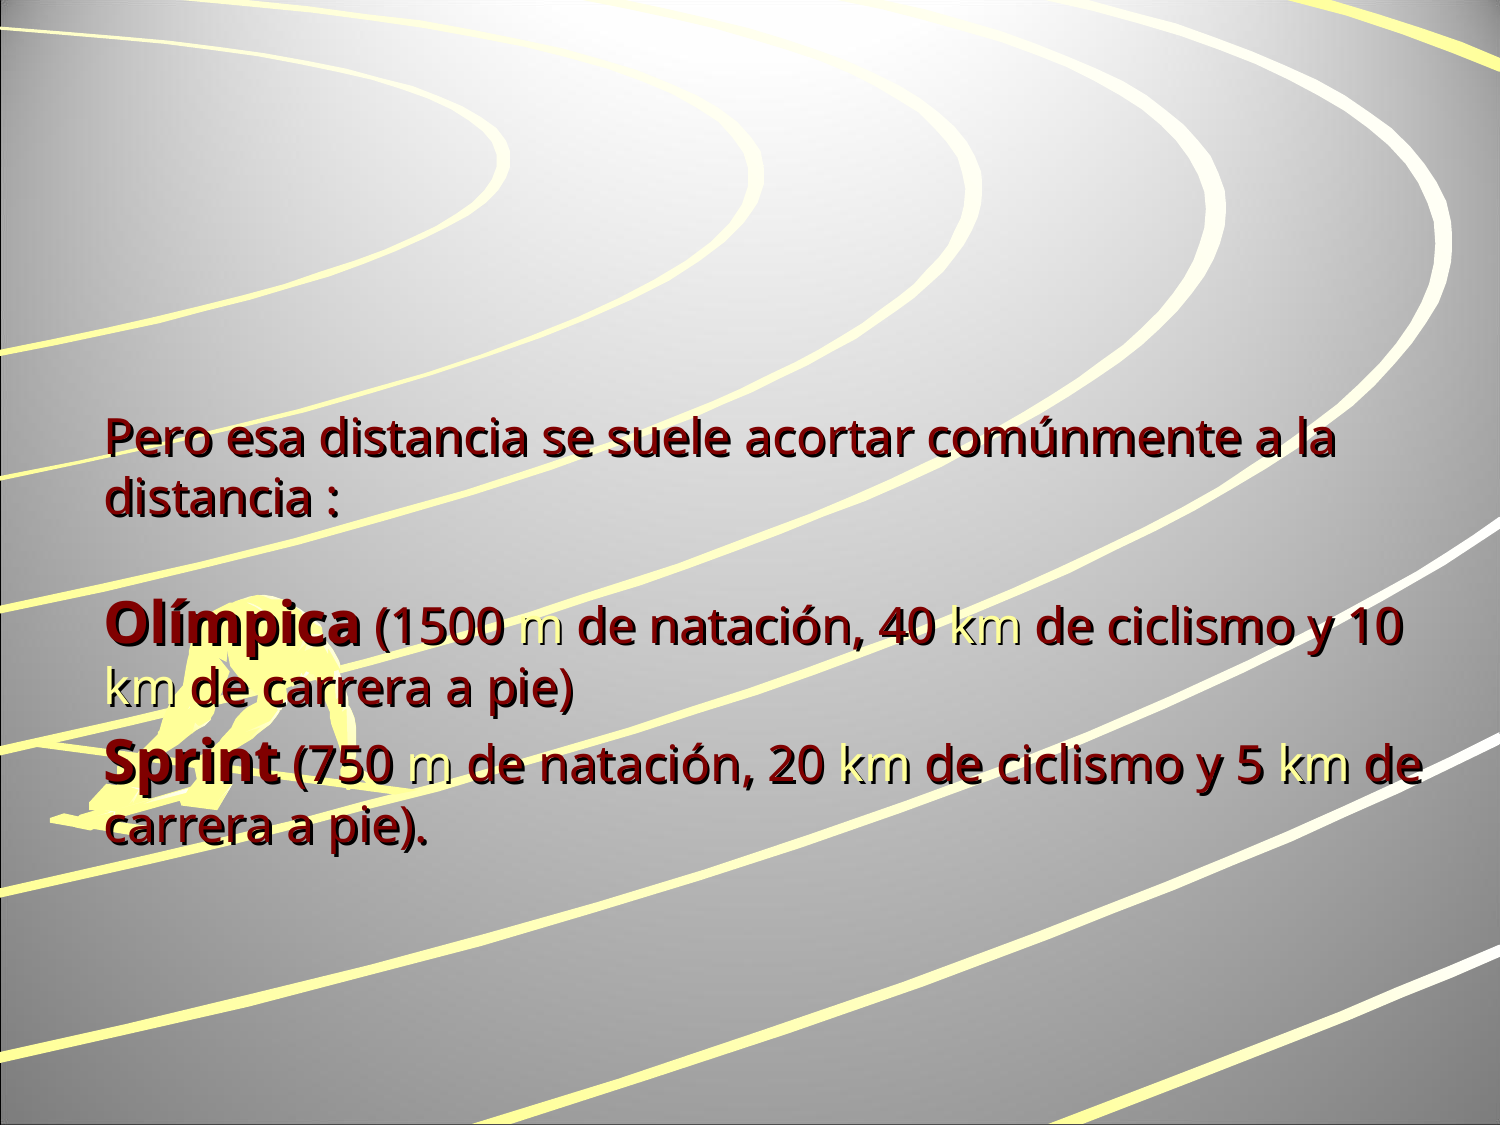

Pero esa distancia se suele acortar comúnmente a la distancia :
Olímpica (1500 m de natación, 40 km de ciclismo y 10 km de carrera a pie)
Sprint (750 m de natación, 20 km de ciclismo y 5 km de carrera a pie).